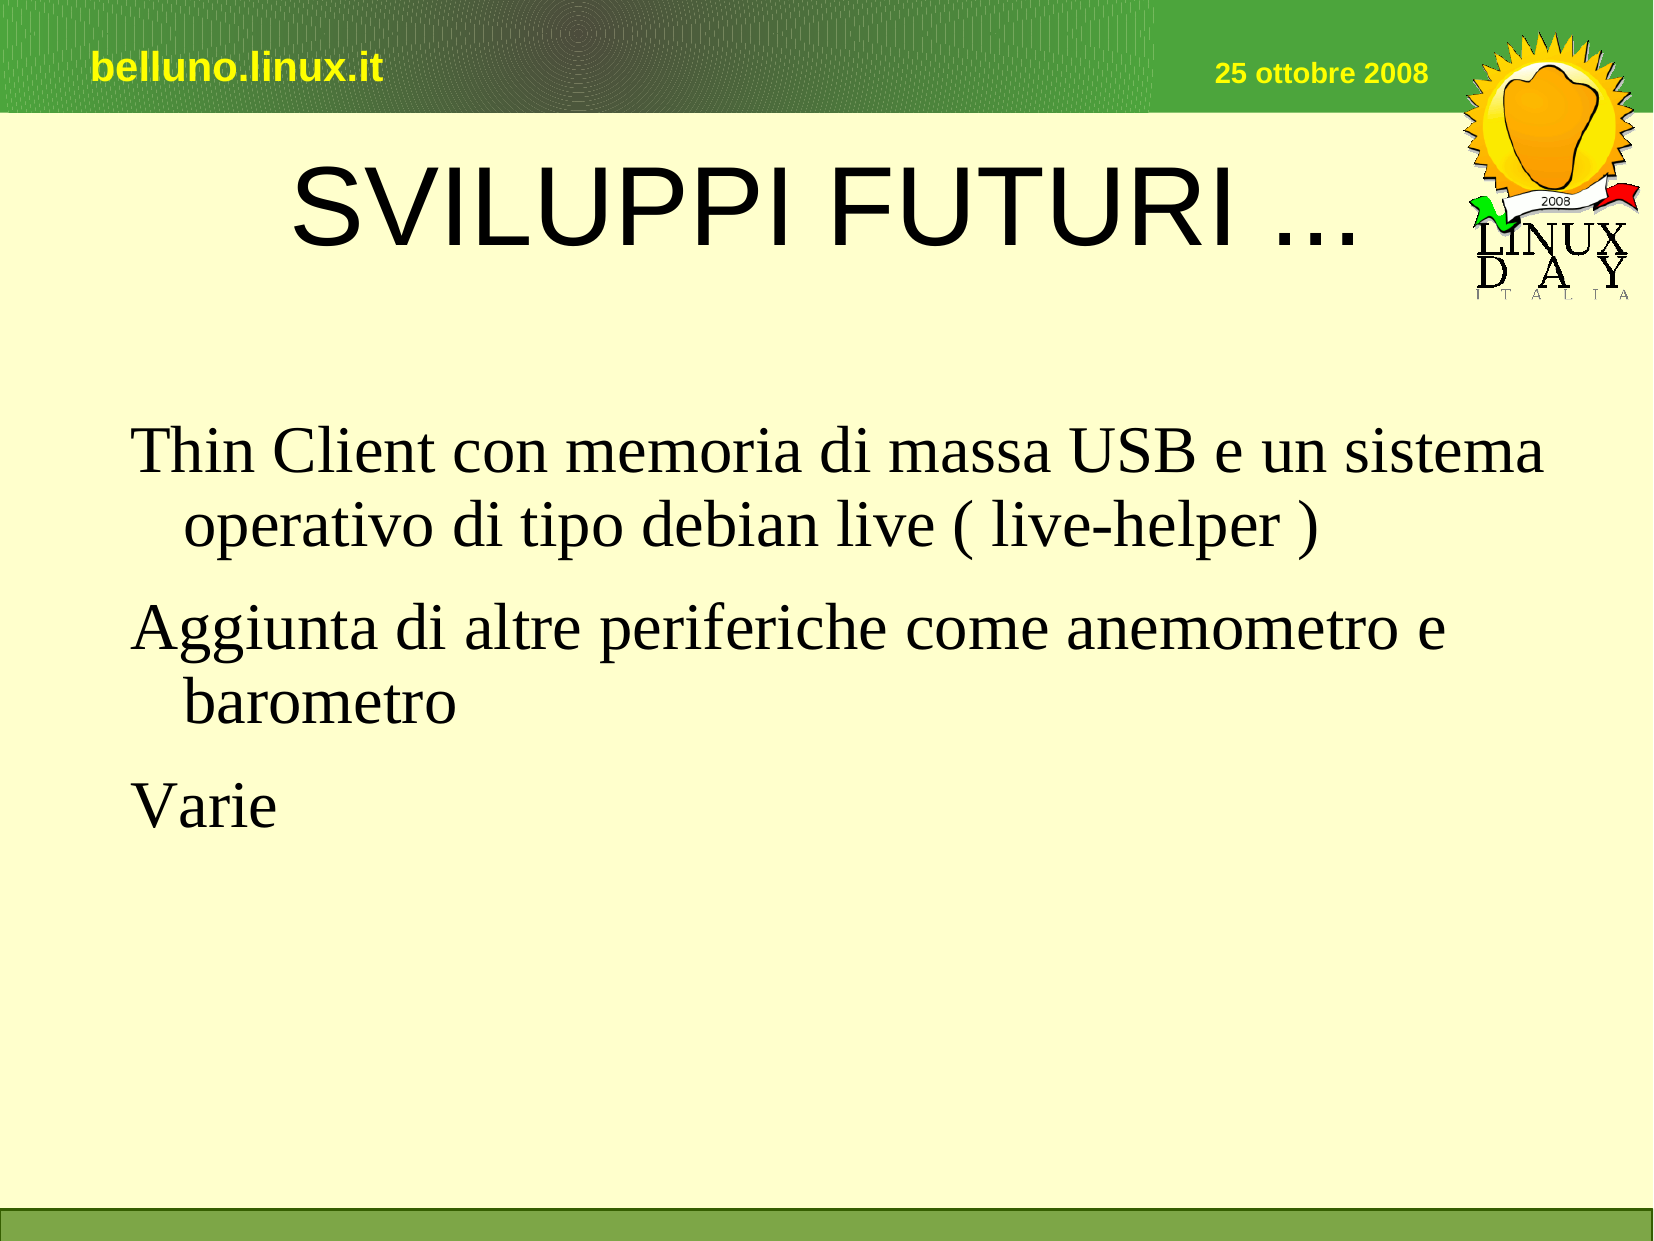

# SVILUPPI FUTURI ...
Thin Client con memoria di massa USB e un sistema operativo di tipo debian live ( live-helper )
Aggiunta di altre periferiche come anemometro e barometro
Varie